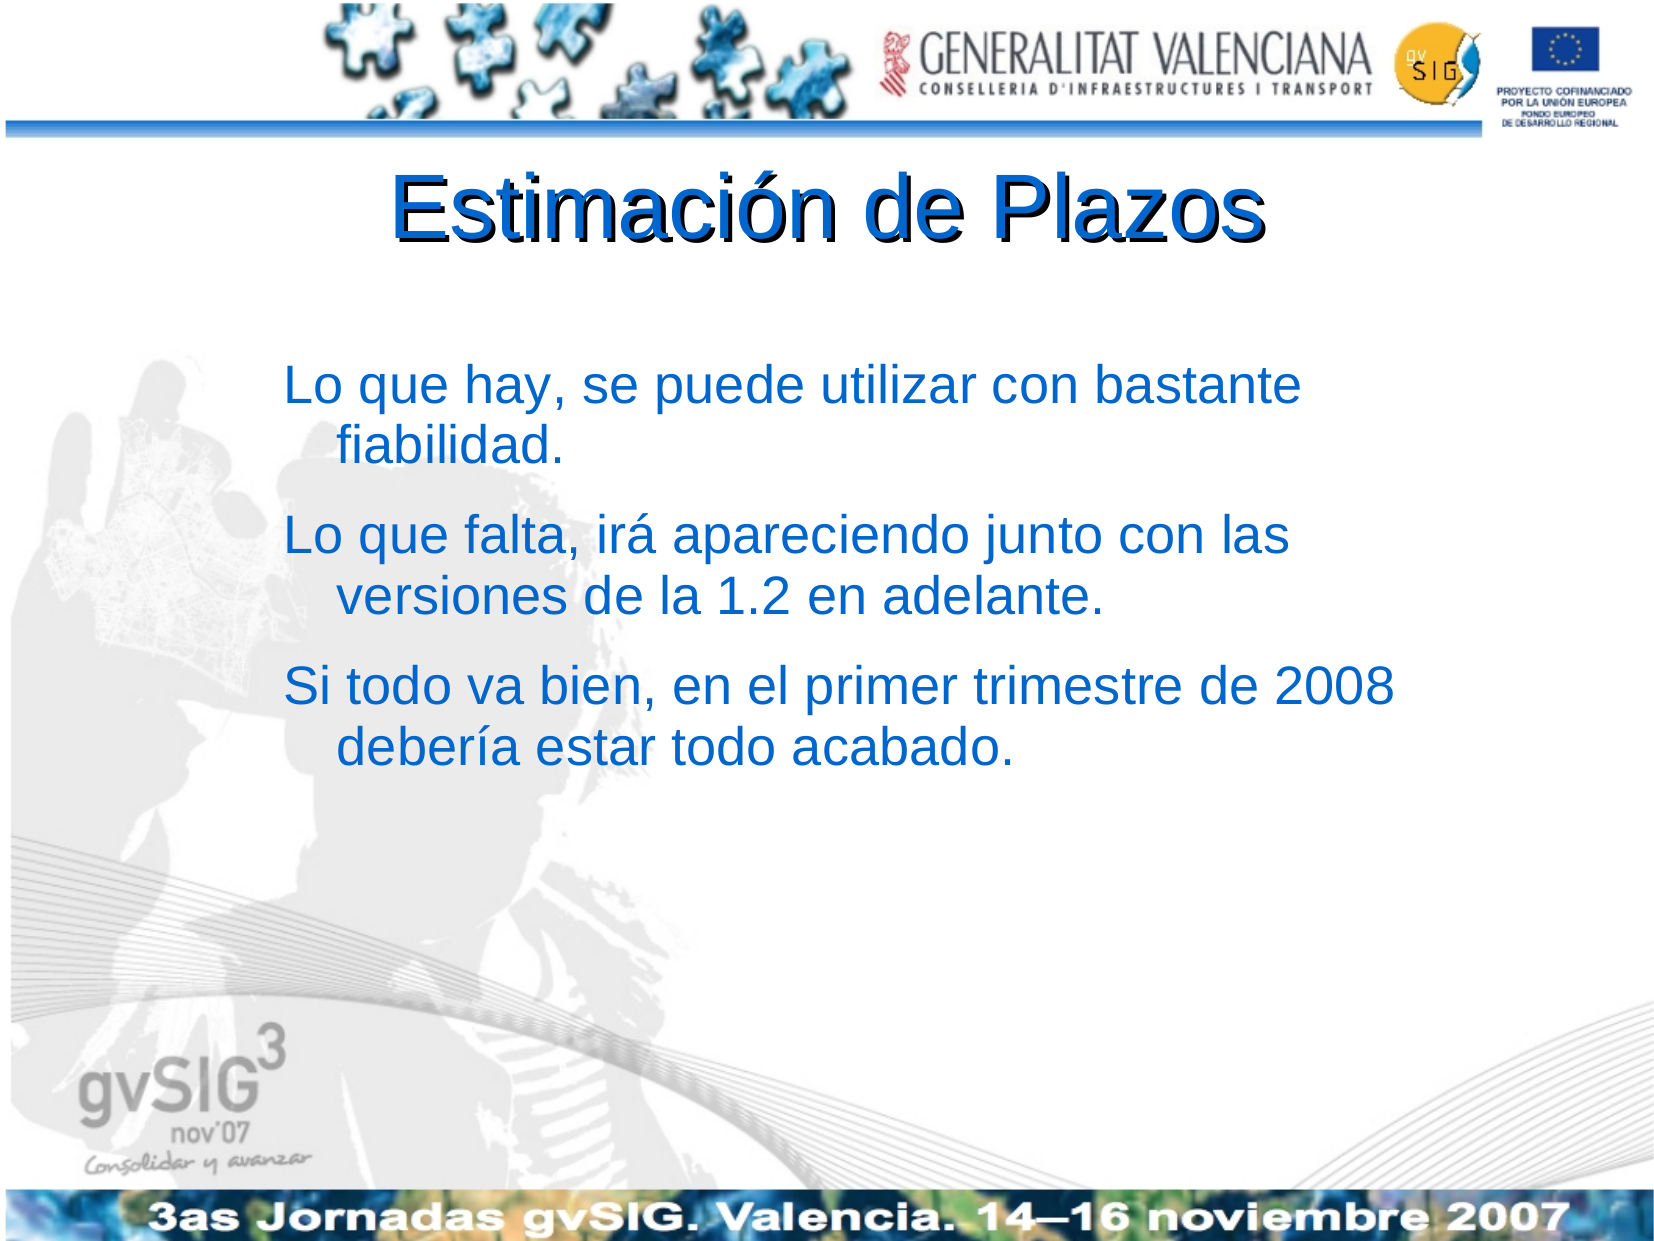

# Estimación de Plazos
Lo que hay, se puede utilizar con bastante fiabilidad.
Lo que falta, irá apareciendo junto con las versiones de la 1.2 en adelante.
Si todo va bien, en el primer trimestre de 2008 debería estar todo acabado.